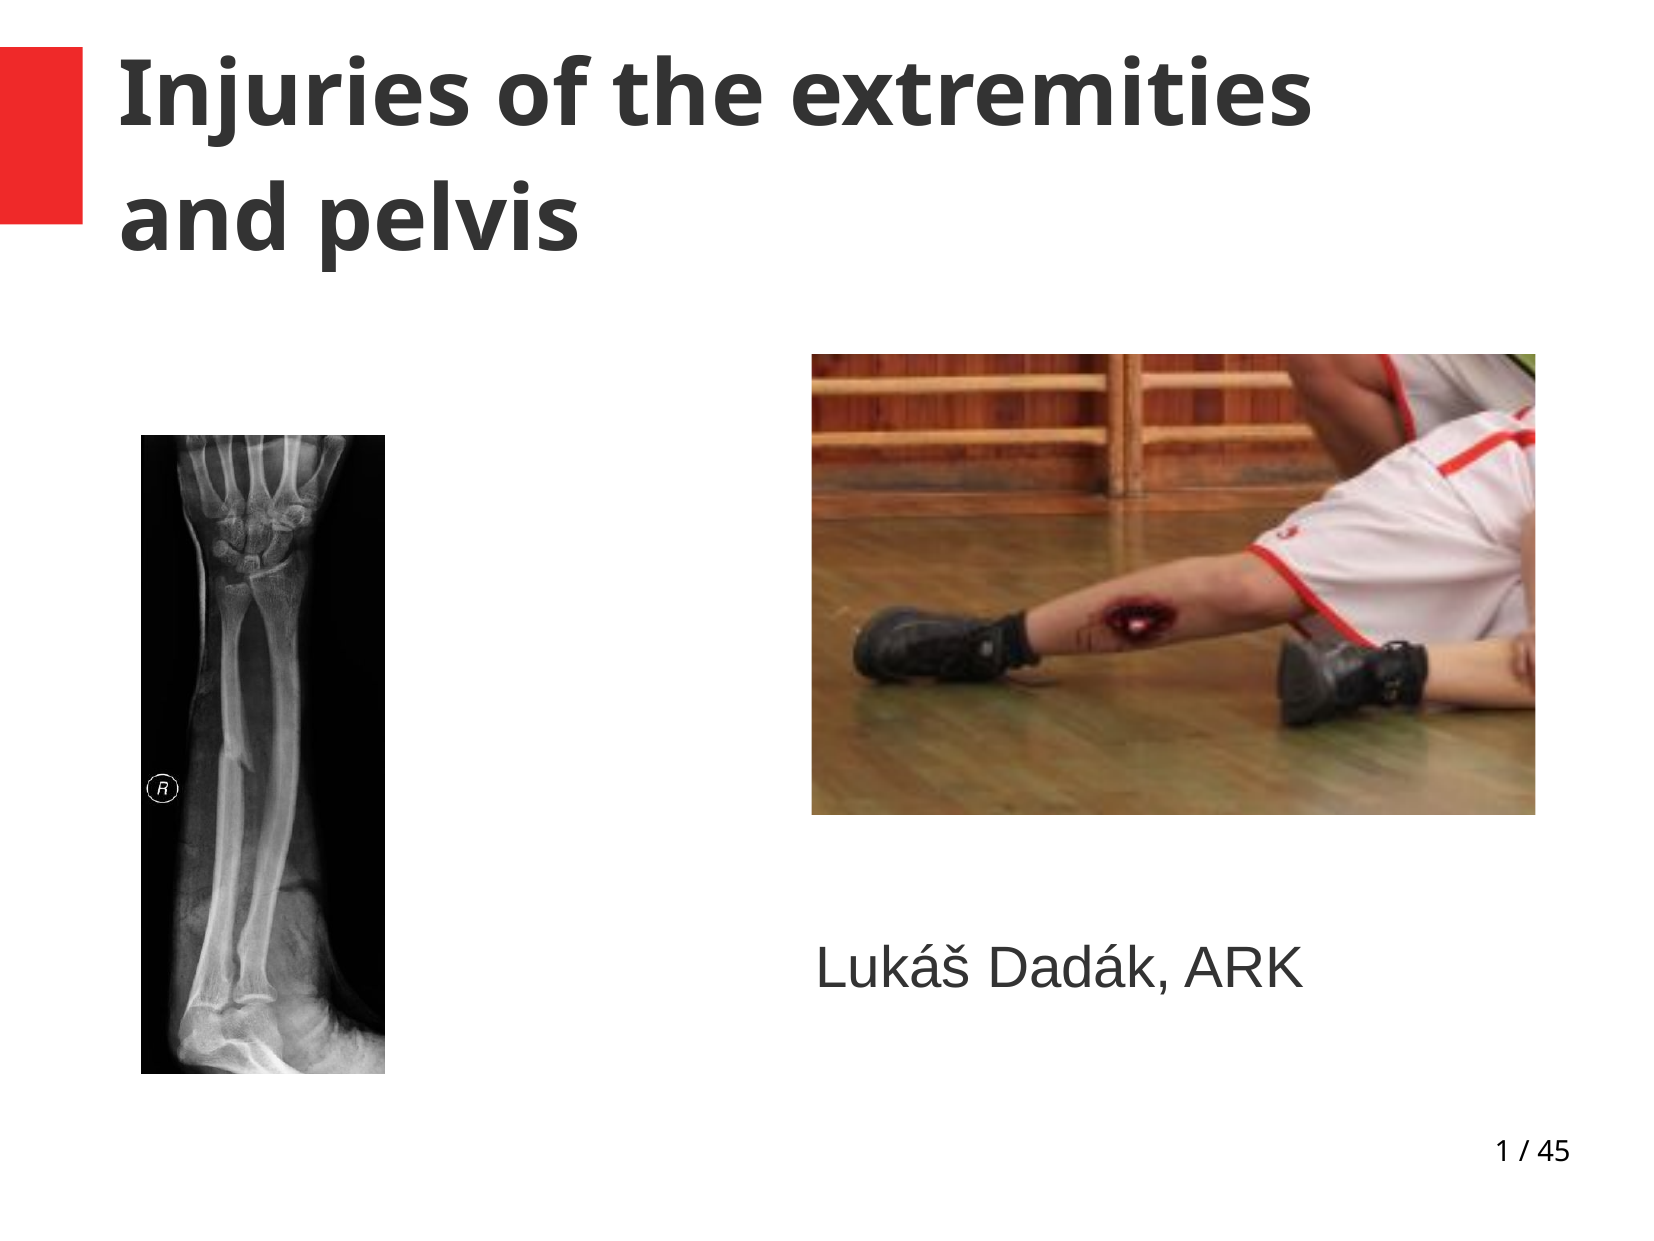

# Injuries of the extremities and pelvis
Lukáš Dadák, ARK
1